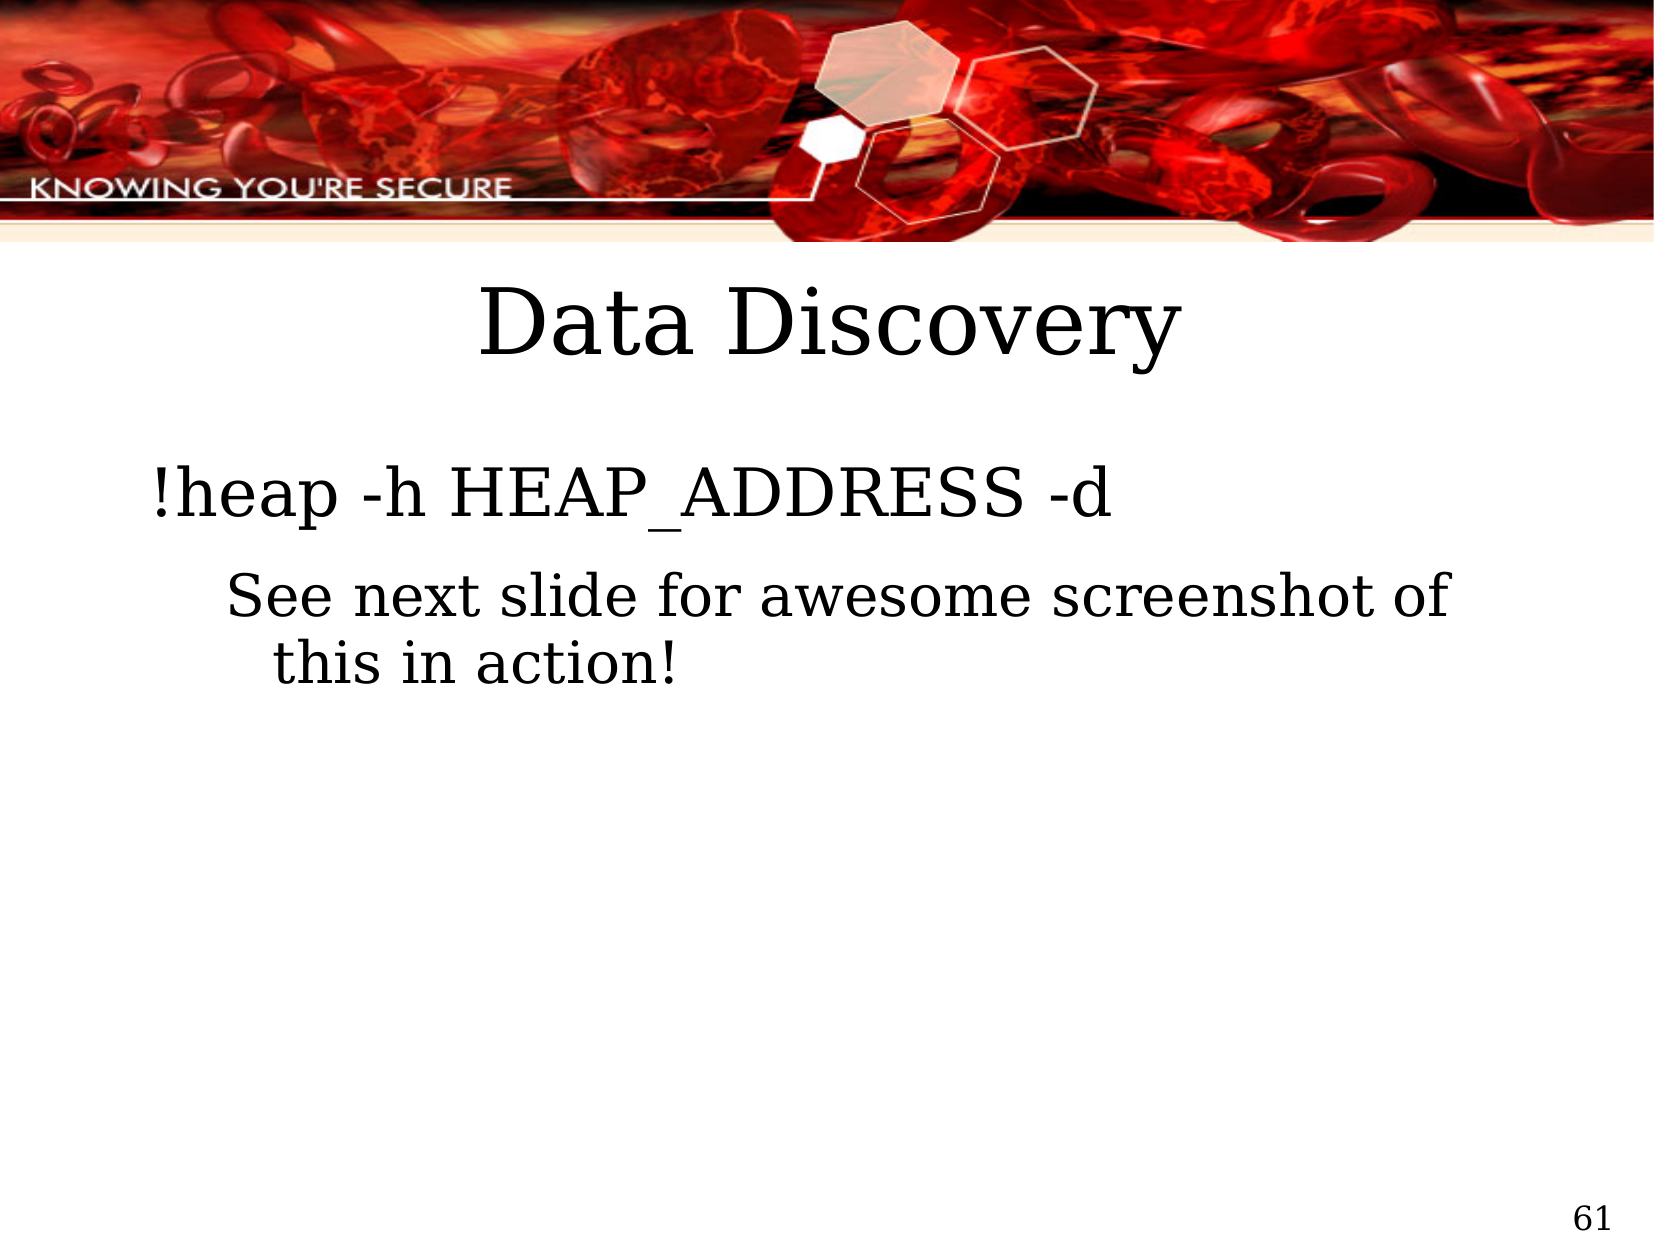

# Data Discovery
!heap -h HEAP_ADDRESS -d
See next slide for awesome screenshot of this in action!